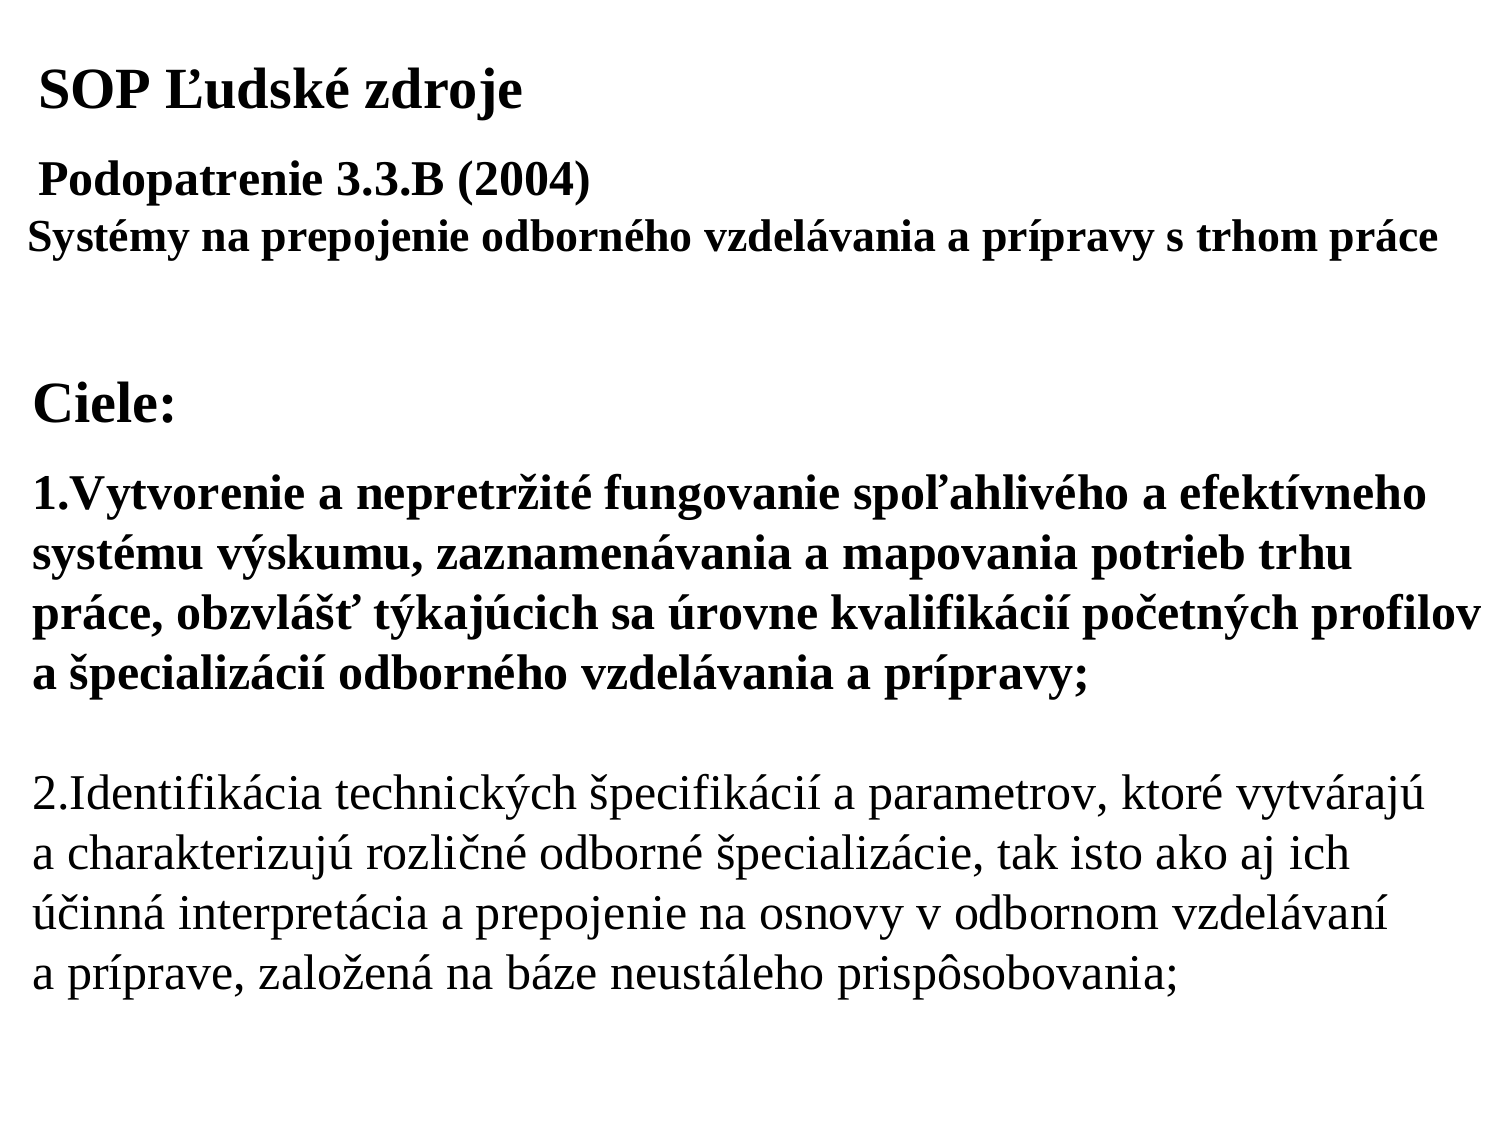

SOP Ľudské zdroje
 Podopatrenie 3.3.B (2004)
Systémy na prepojenie odborného vzdelávania a prípravy s trhom práce
# Ciele: 1.Vytvorenie a nepretržité fungovanie spoľahlivého a efektívneho systému výskumu, zaznamenávania a mapovania potrieb trhu práce, obzvlášť týkajúcich sa úrovne kvalifikácií početných profilov a špecializácií odborného vzdelávania a prípravy; 2.Identifikácia technických špecifikácií a parametrov, ktoré vytvárajú a charakterizujú rozličné odborné špecializácie, tak isto ako aj ich účinná interpretácia a prepojenie na osnovy v odbornom vzdelávaní a príprave, založená na báze neustáleho prispôsobovania;